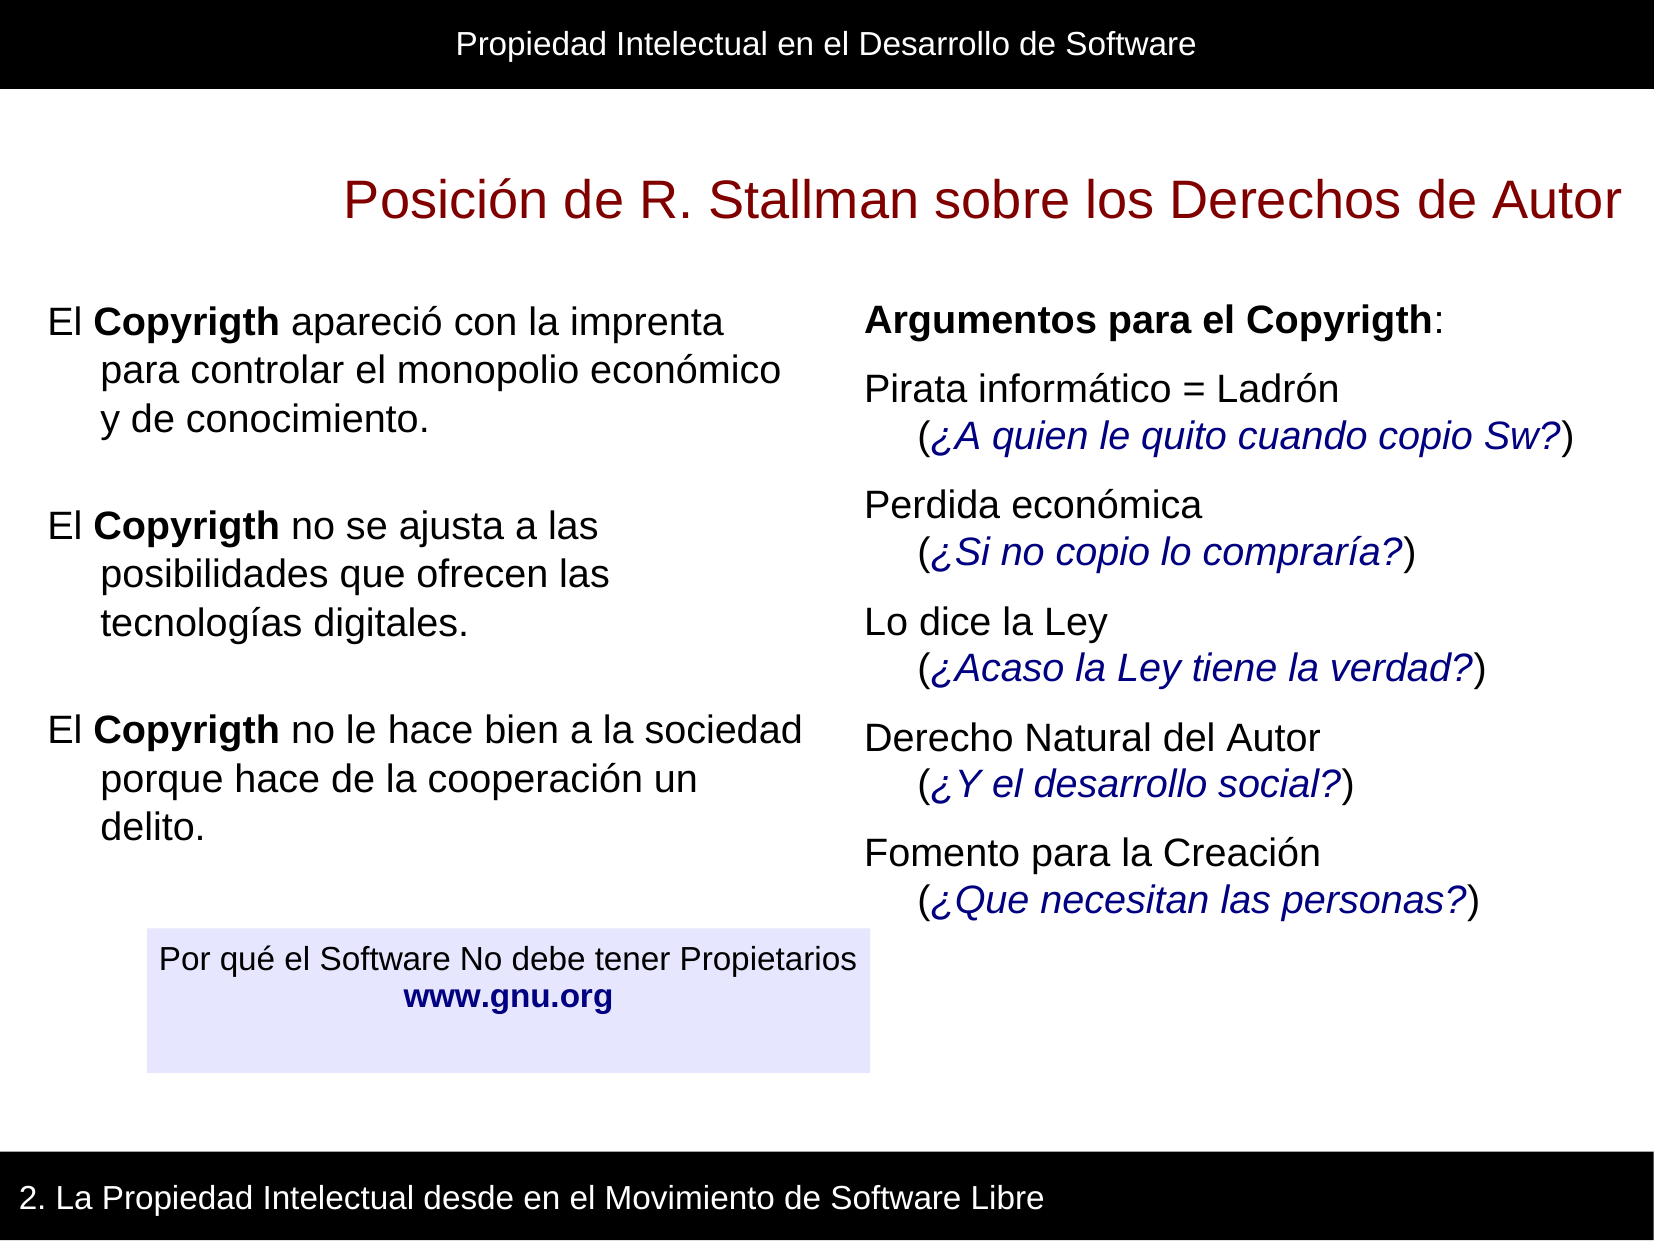

# Posición de R. Stallman sobre los Derechos de Autor
El Copyrigth apareció con la imprenta para controlar el monopolio económico y de conocimiento.
El Copyrigth no se ajusta a las posibilidades que ofrecen las tecnologías digitales.
El Copyrigth no le hace bien a la sociedad porque hace de la cooperación un delito.
Argumentos para el Copyrigth:
Pirata informático = Ladrón
(¿A quien le quito cuando copio Sw?)
Perdida económica
(¿Si no copio lo compraría?)
Lo dice la Ley
(¿Acaso la Ley tiene la verdad?)
Derecho Natural del Autor
(¿Y el desarrollo social?)
Fomento para la Creación
(¿Que necesitan las personas?)
Por qué el Software No debe tener Propietarios
www.gnu.org
2. La Propiedad Intelectual desde en el Movimiento de Software Libre